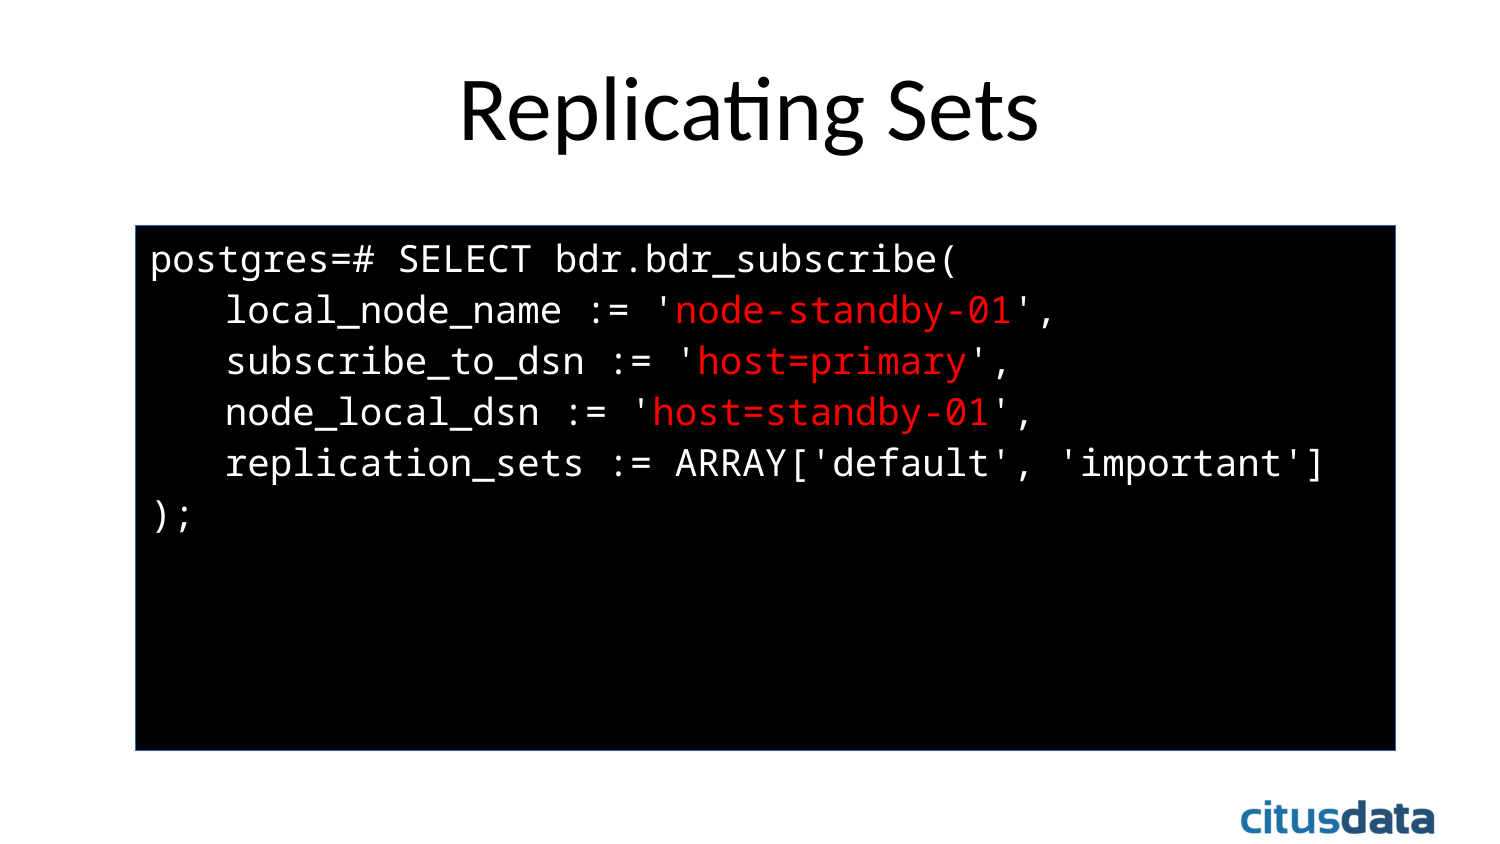

# Replicating Sets
postgres=# SELECT bdr.bdr_subscribe(
	local_node_name := 'node-standby-01',
	subscribe_to_dsn := 'host=primary',
	node_local_dsn := 'host=standby-01',
	replication_sets := ARRAY['default', 'important']
);